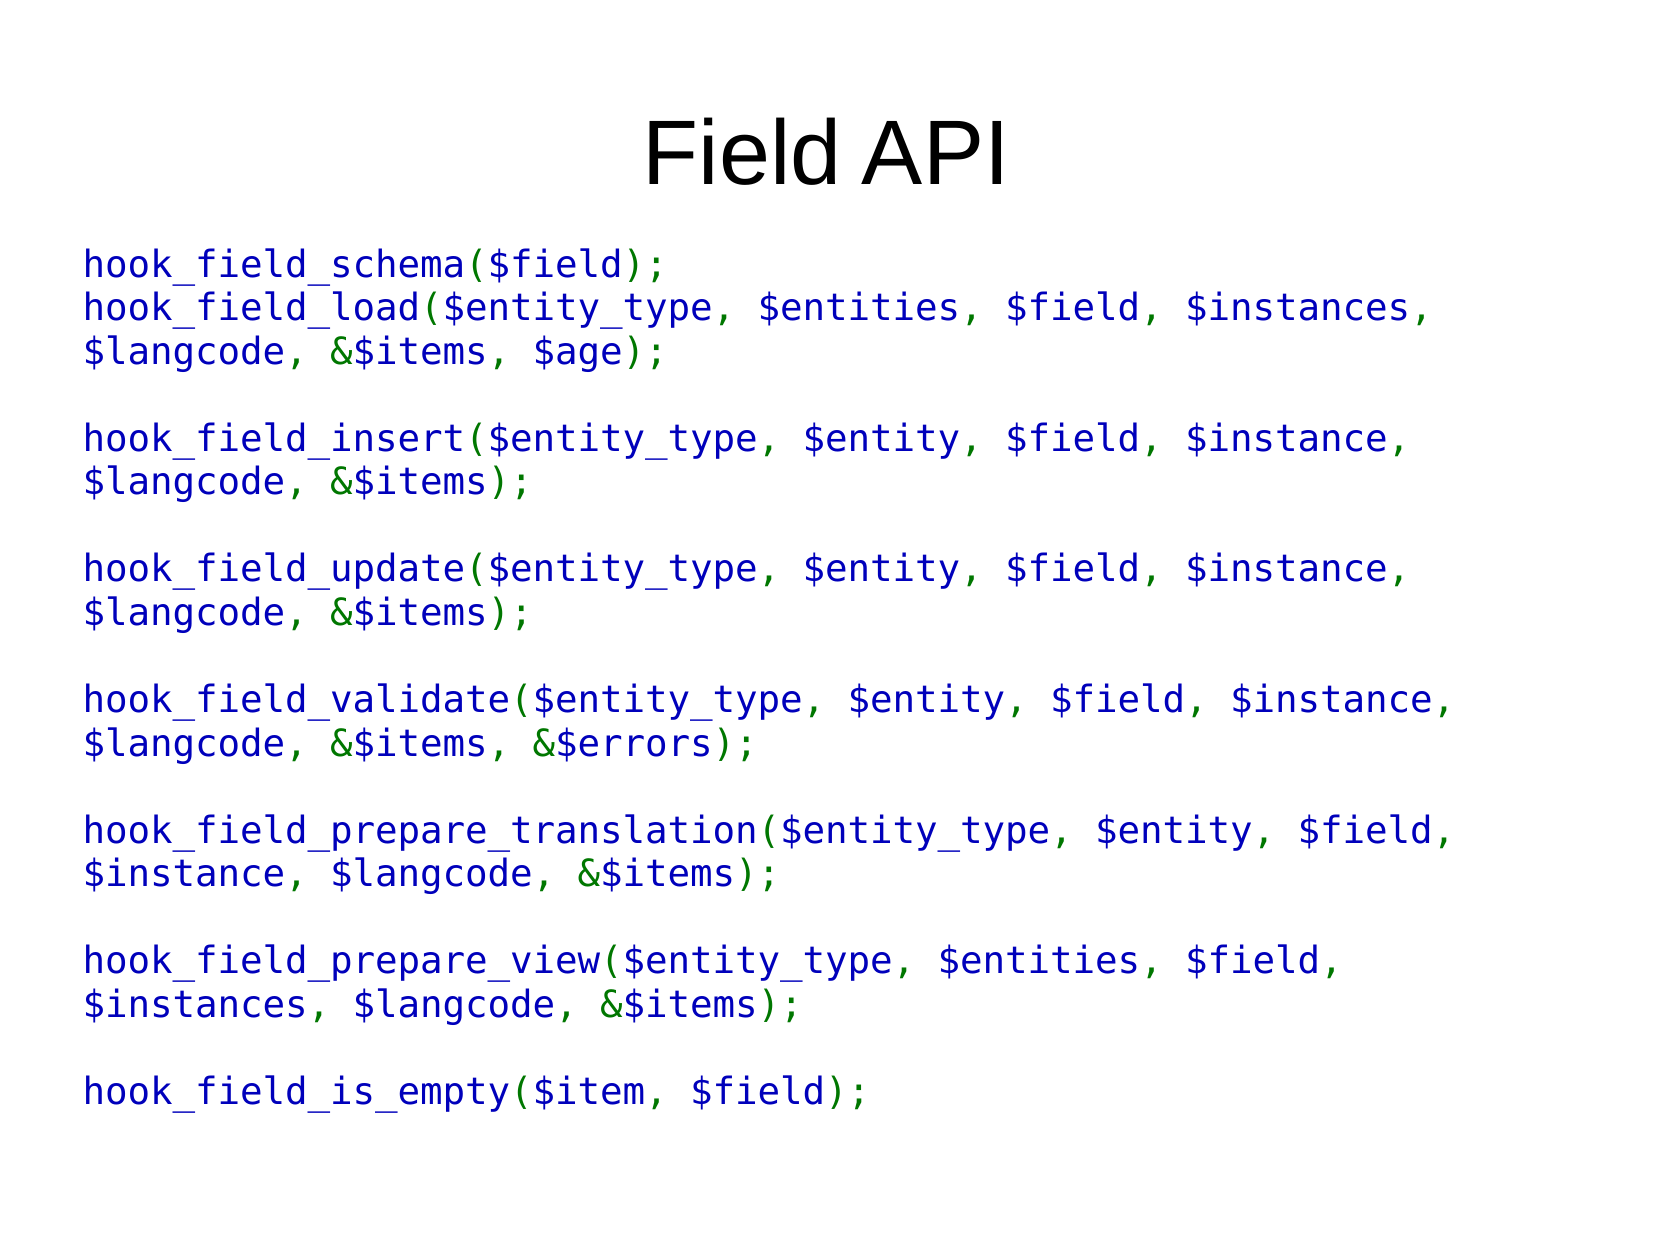

# Field API
hook_field_schema($field);
hook_field_load($entity_type, $entities, $field, $instances, $langcode, &$items, $age);
hook_field_insert($entity_type, $entity, $field, $instance, $langcode, &$items);
hook_field_update($entity_type, $entity, $field, $instance, $langcode, &$items);
hook_field_validate($entity_type, $entity, $field, $instance, $langcode, &$items, &$errors);
hook_field_prepare_translation($entity_type, $entity, $field, $instance, $langcode, &$items);
hook_field_prepare_view($entity_type, $entities, $field, $instances, $langcode, &$items);
hook_field_is_empty($item, $field);